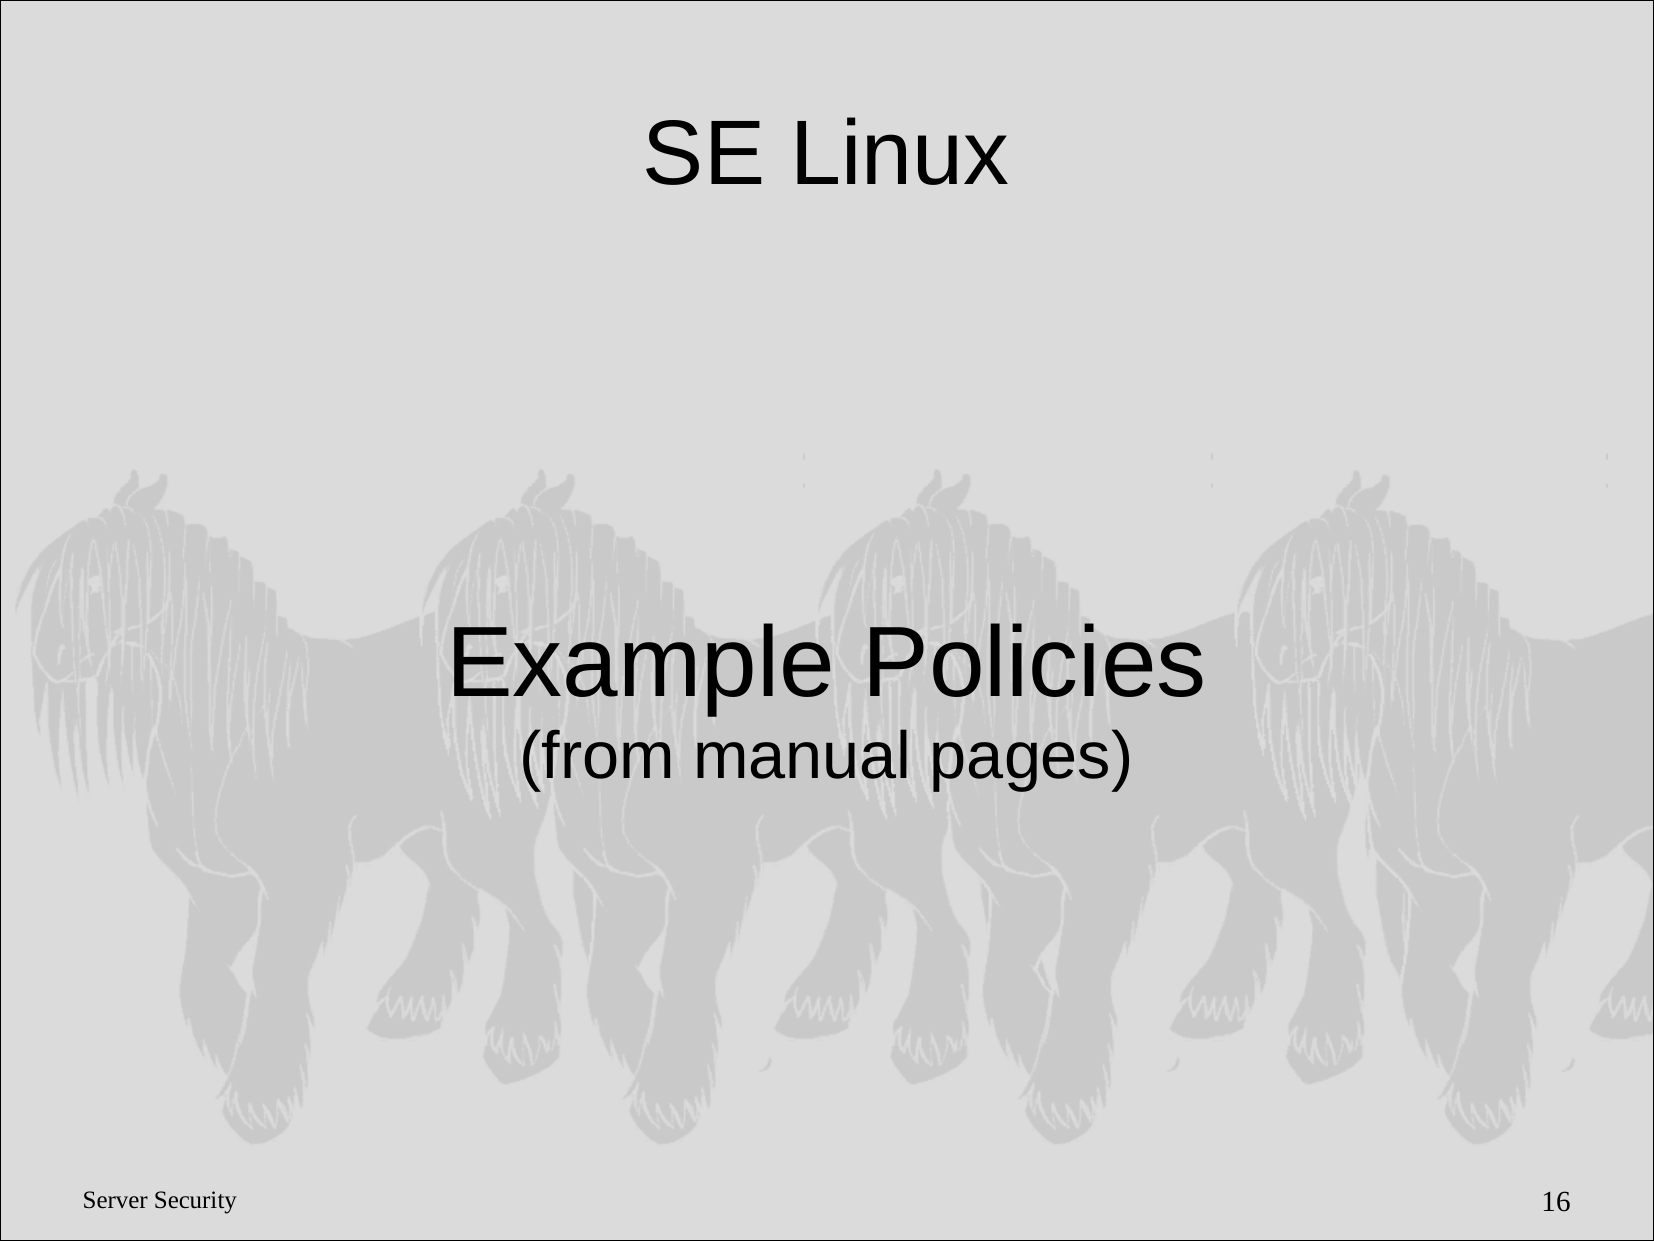

# SE Linux
Example Policies
(from manual pages)